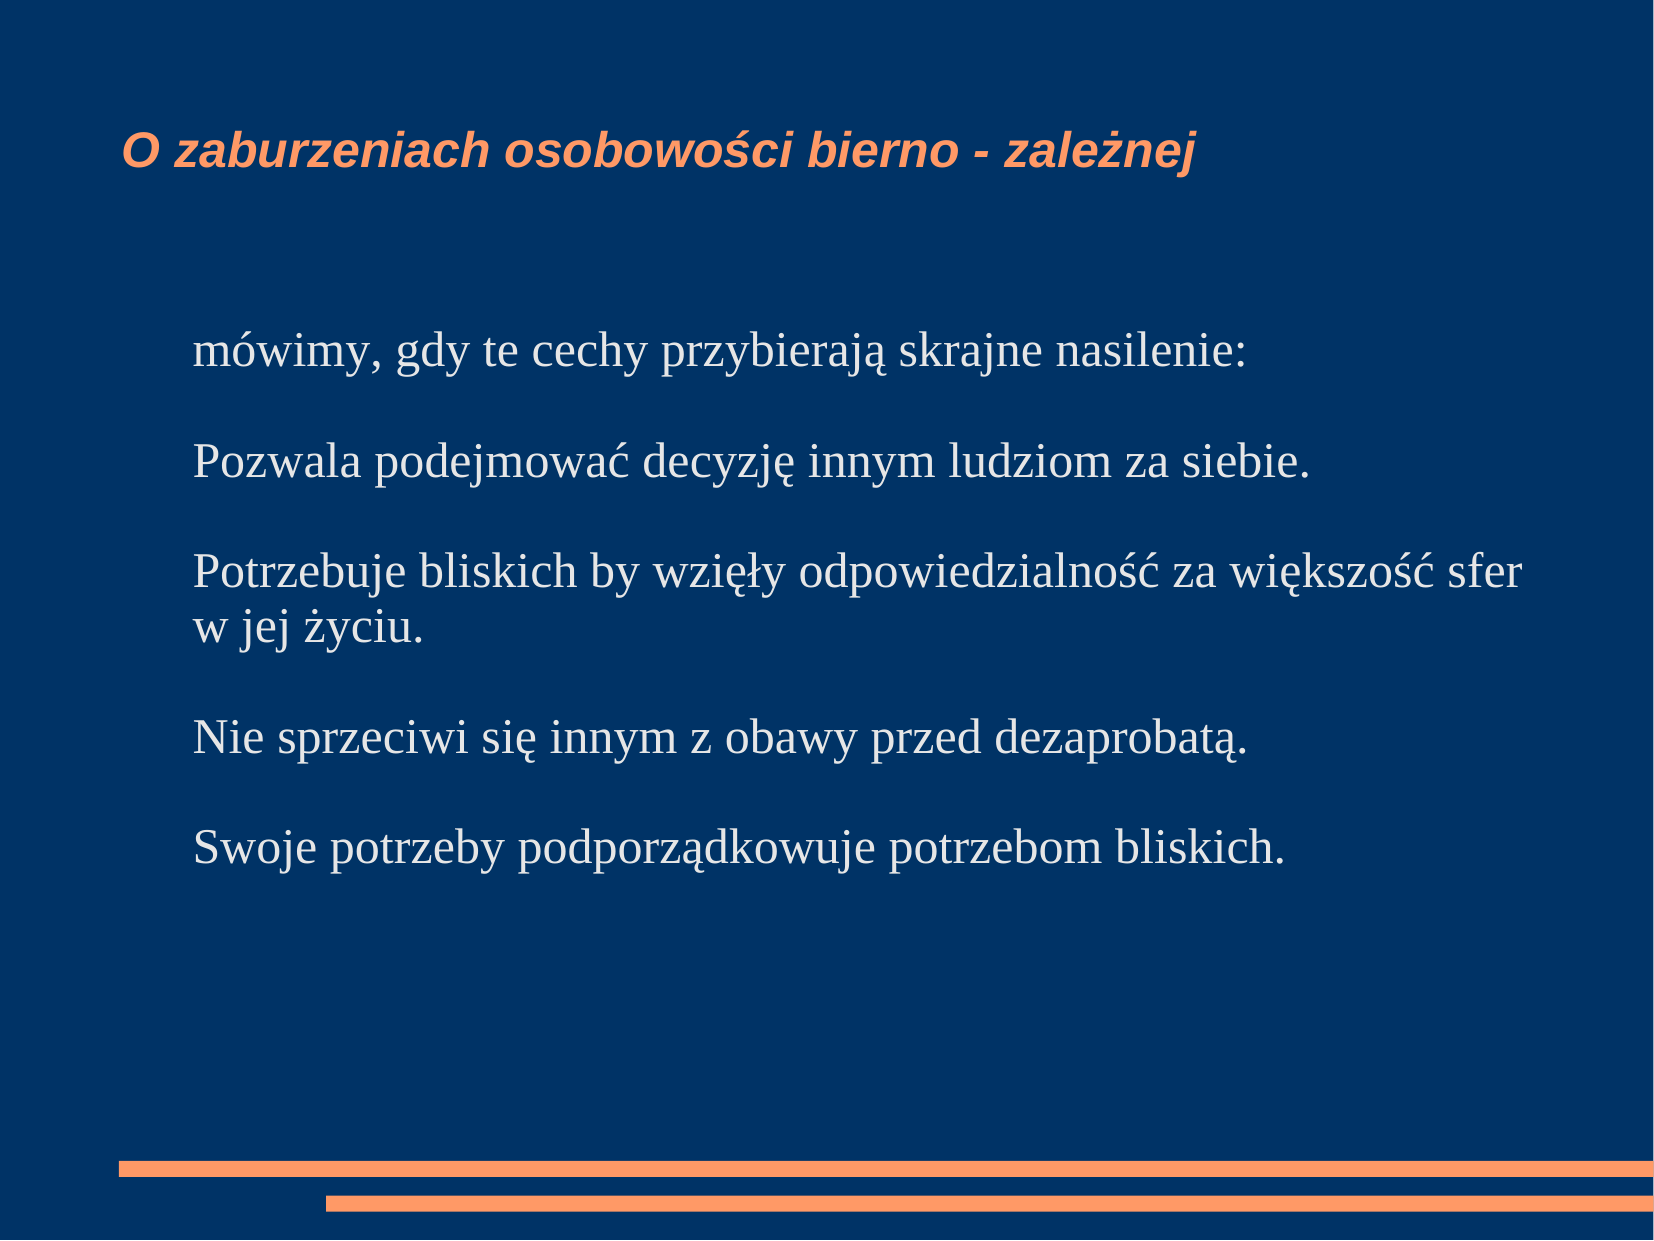

# O zaburzeniach osobowości bierno - zależnej
mówimy, gdy te cechy przybierają skrajne nasilenie:
Pozwala podejmować decyzję innym ludziom za siebie.
Potrzebuje bliskich by wzięły odpowiedzialność za większość sfer w jej życiu.
Nie sprzeciwi się innym z obawy przed dezaprobatą.
Swoje potrzeby podporządkowuje potrzebom bliskich.